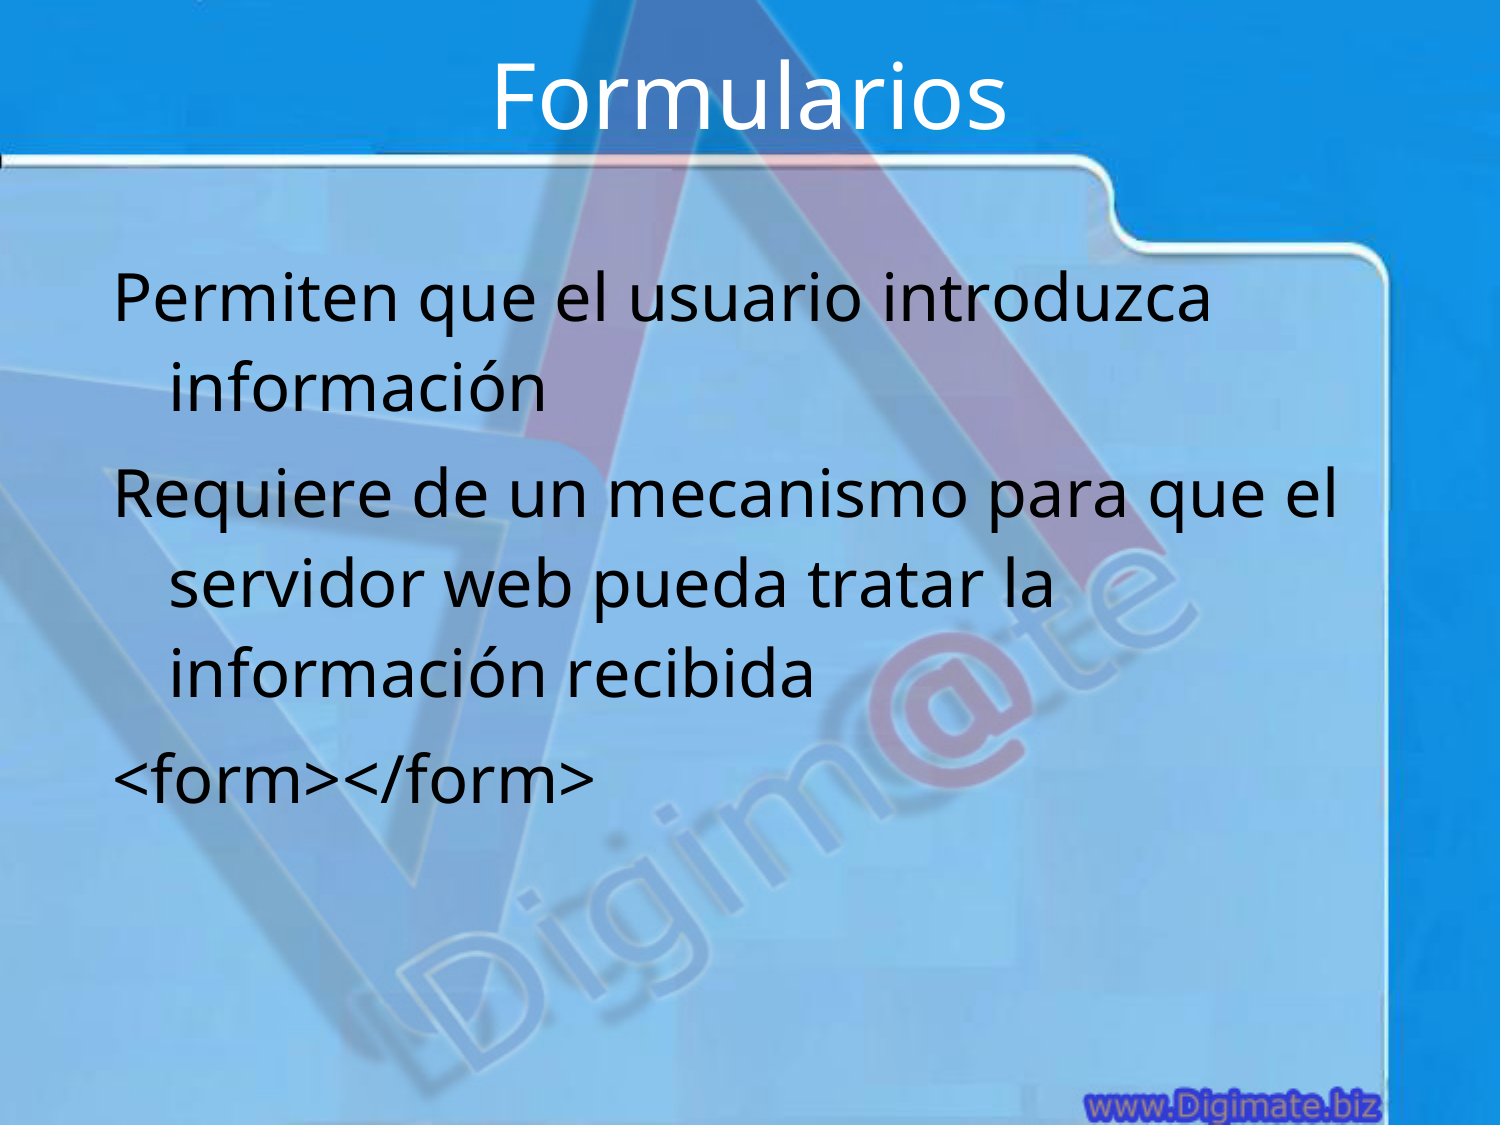

# Formularios
Permiten que el usuario introduzca información
Requiere de un mecanismo para que el servidor web pueda tratar la información recibida
<form></form>